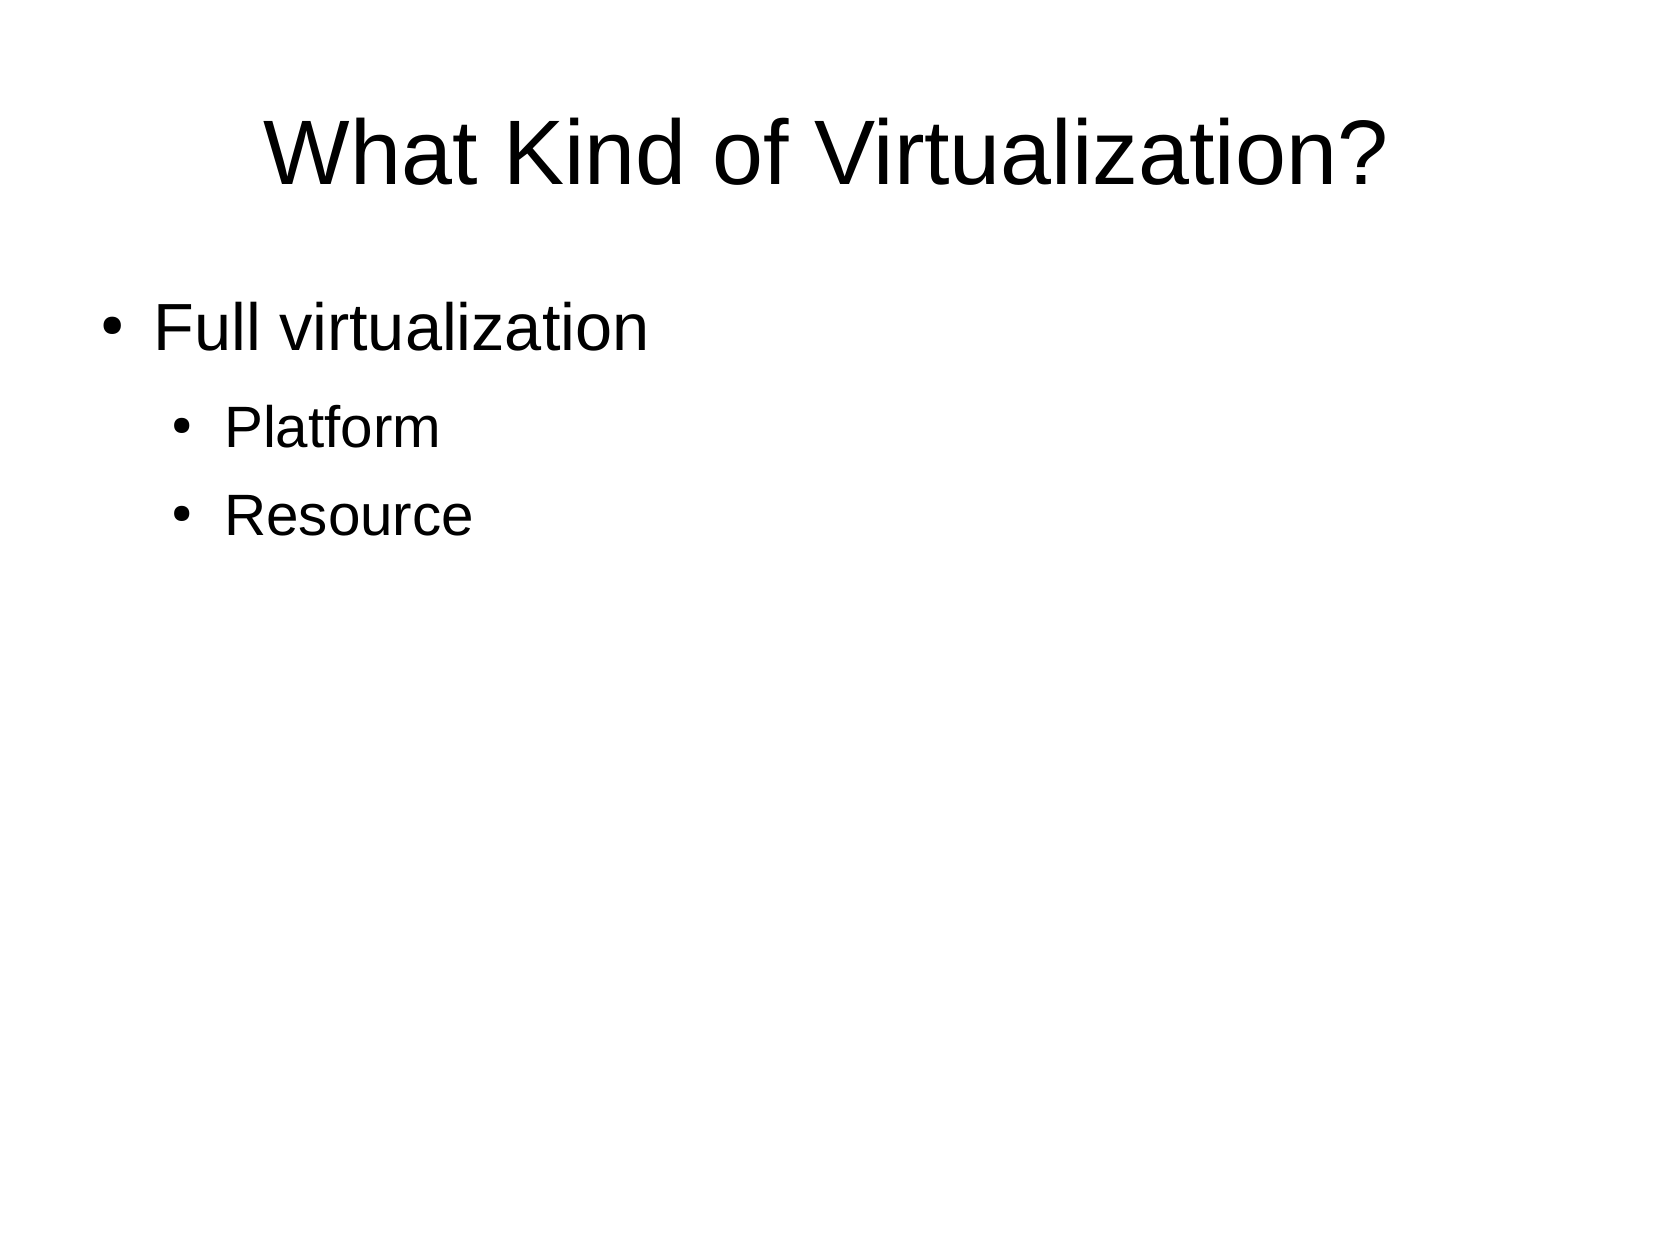

# What Kind of Virtualization?
Full virtualization
Platform
Resource